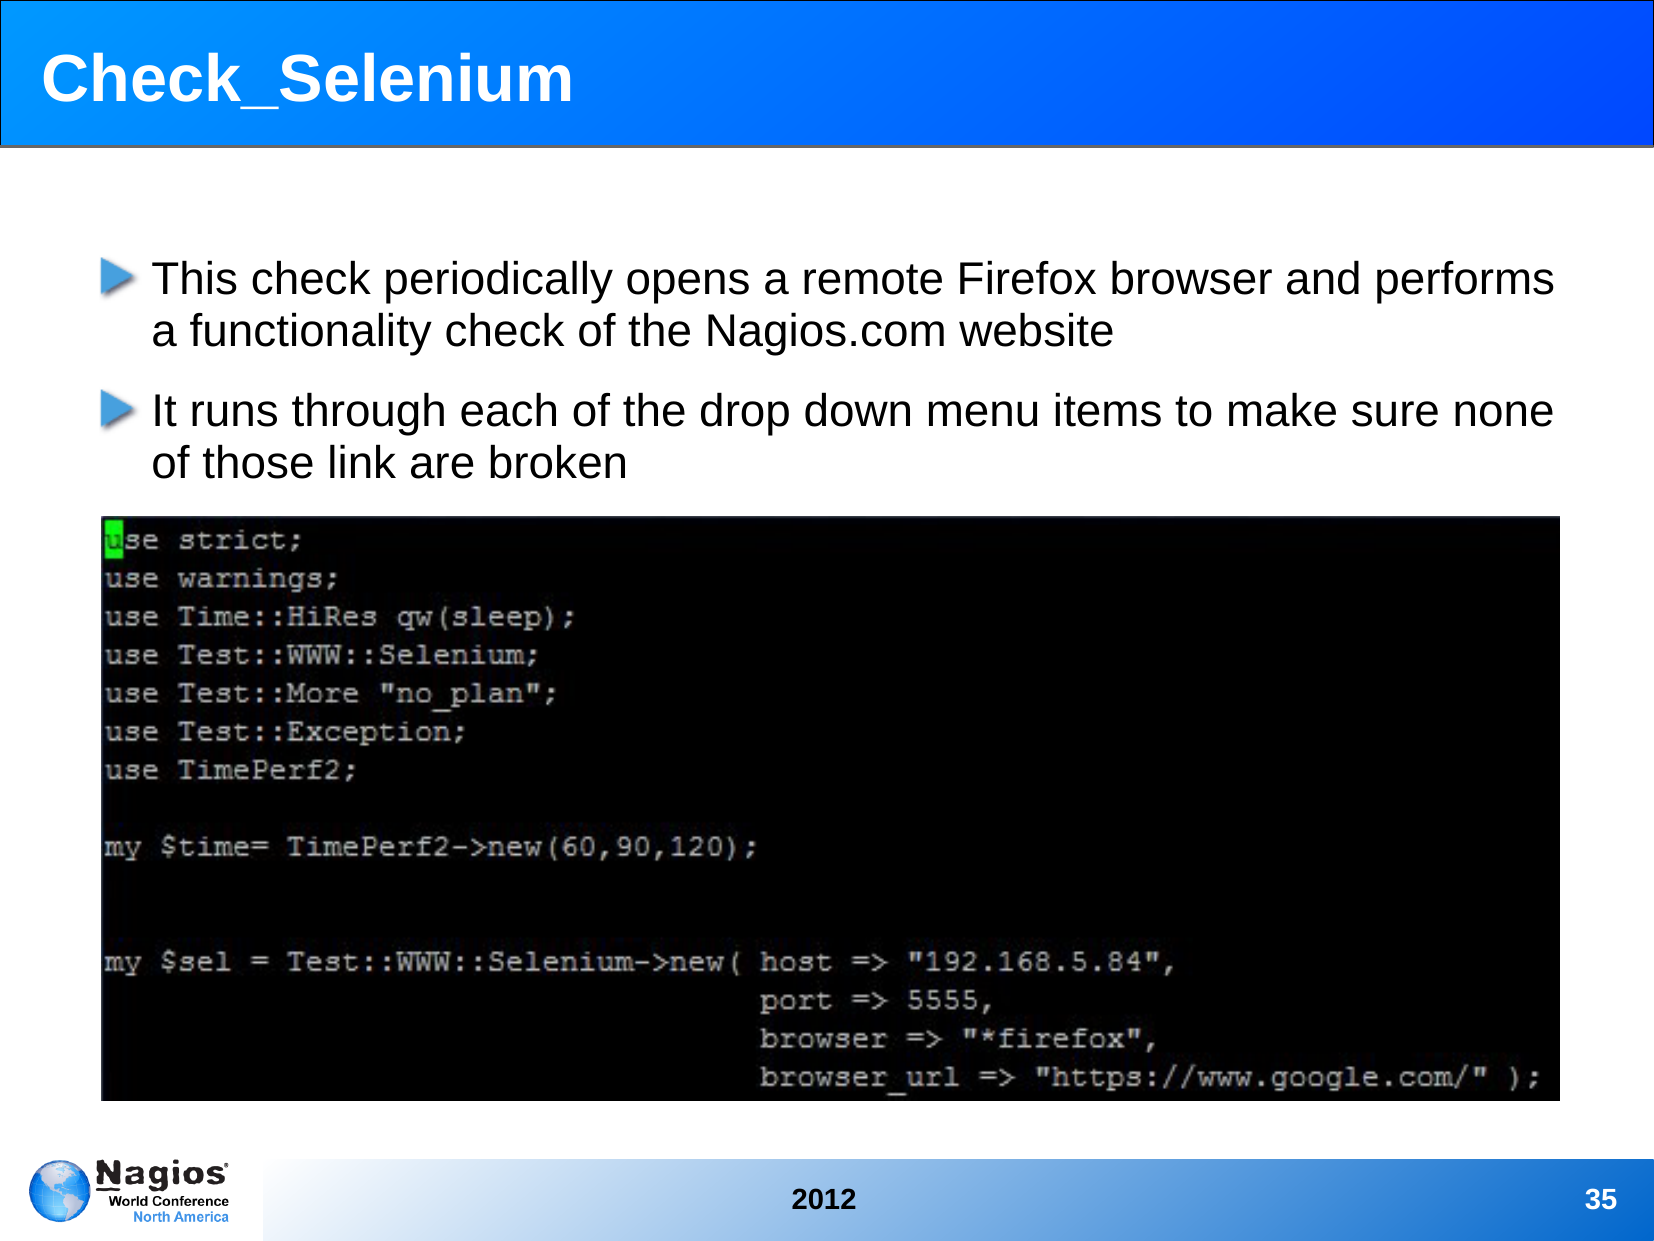

# Check_Selenium
This check periodically opens a remote Firefox browser and performs a functionality check of the Nagios.com website
It runs through each of the drop down menu items to make sure none of those link are broken
2011
35